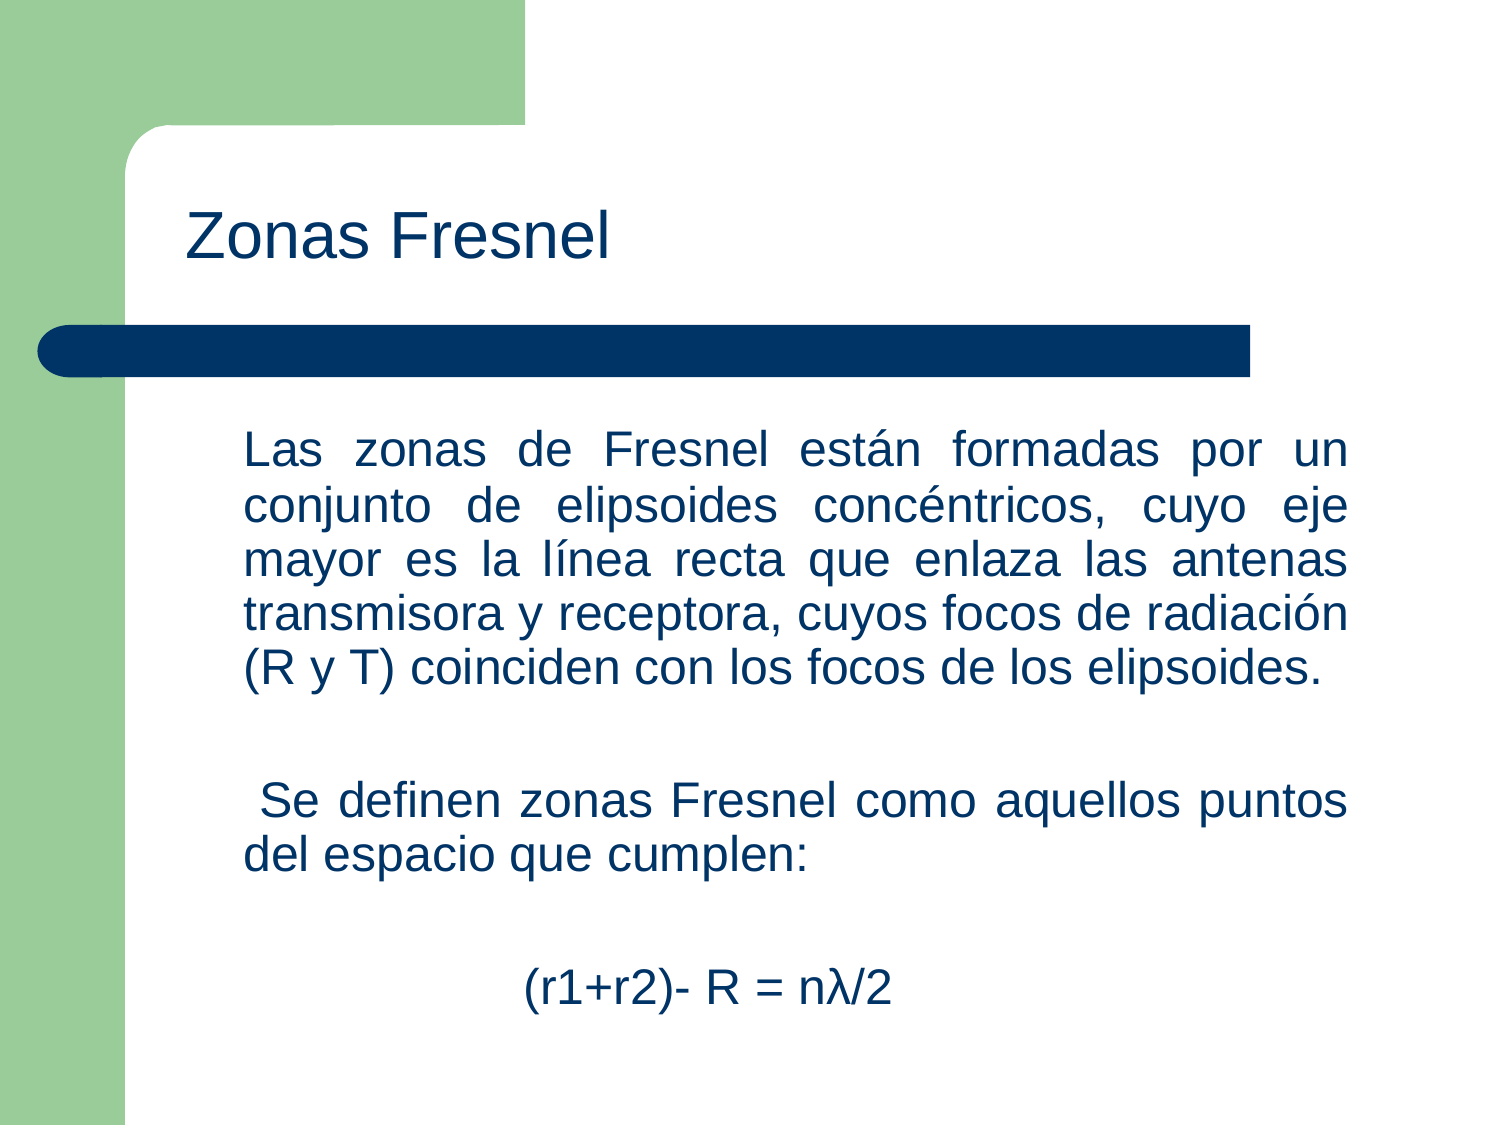

Zonas Fresnel
# Las zonas de Fresnel están formadas por un conjunto de elipsoides concéntricos, cuyo eje mayor es la línea recta que enlaza las antenas transmisora y receptora, cuyos focos de radiación (R y T) coinciden con los focos de los elipsoides.
 Se definen zonas Fresnel como aquellos puntos del espacio que cumplen:
 (r1+r2)- R = nλ/2